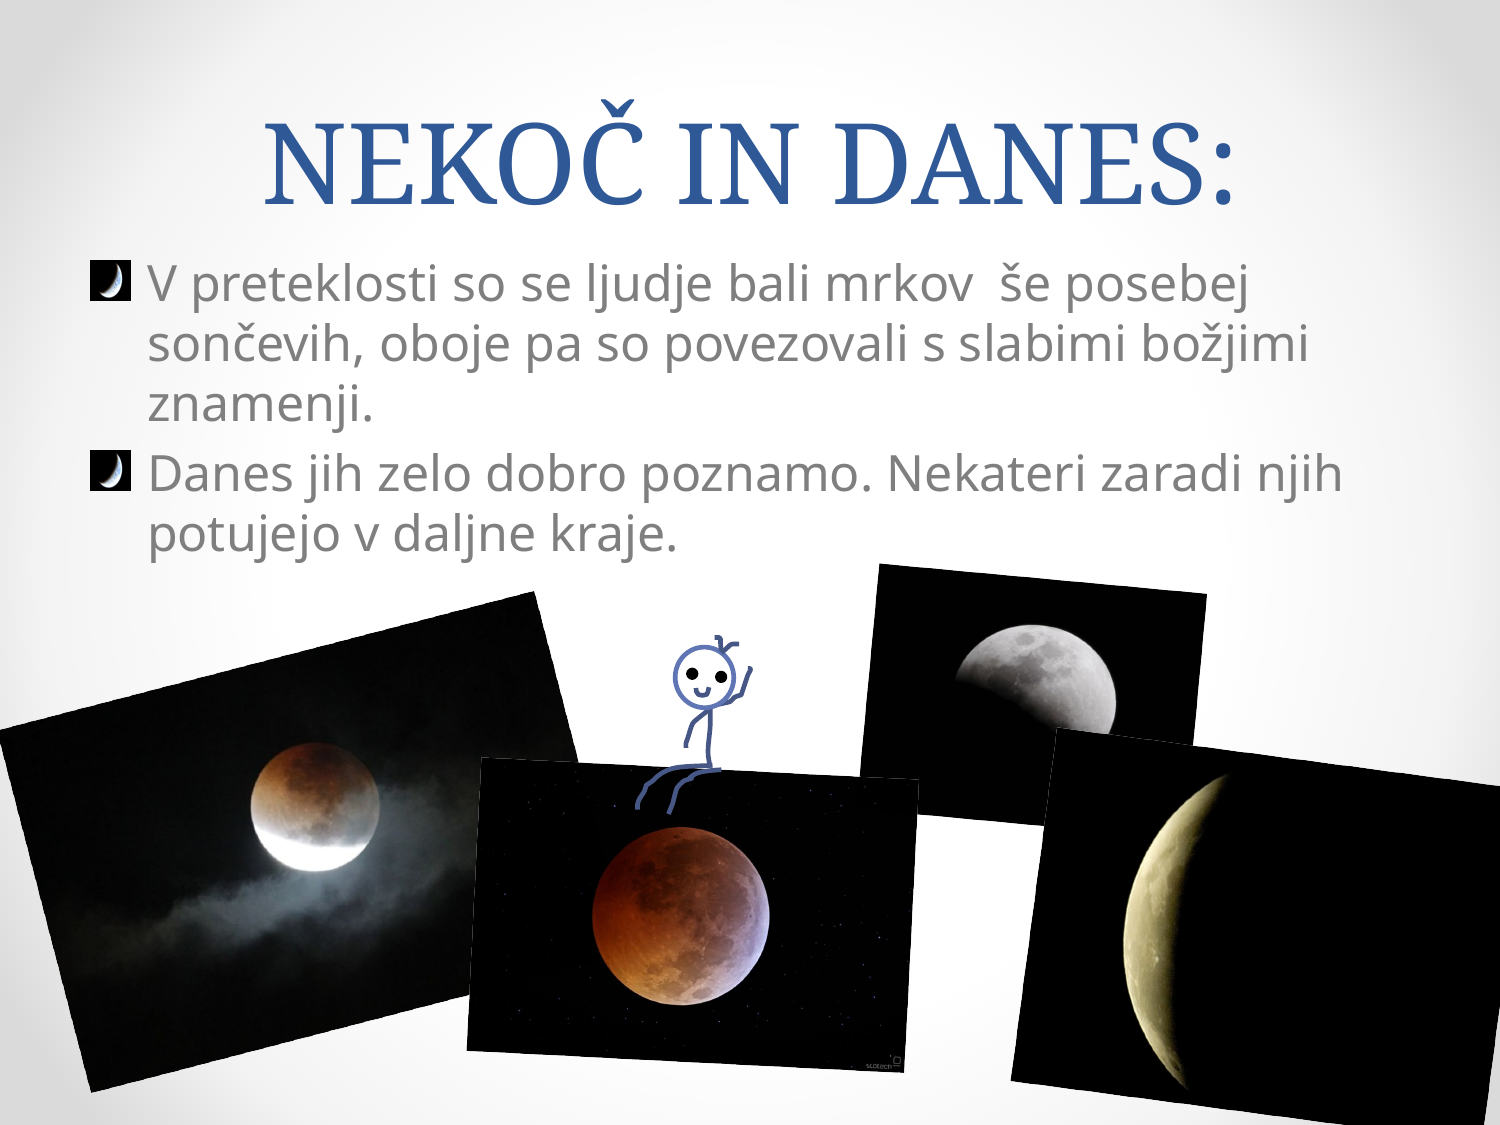

# NEKOČ IN DANES:
V preteklosti so se ljudje bali mrkov še posebej sončevih, oboje pa so povezovali s slabimi božjimi znamenji.
Danes jih zelo dobro poznamo. Nekateri zaradi njih potujejo v daljne kraje.